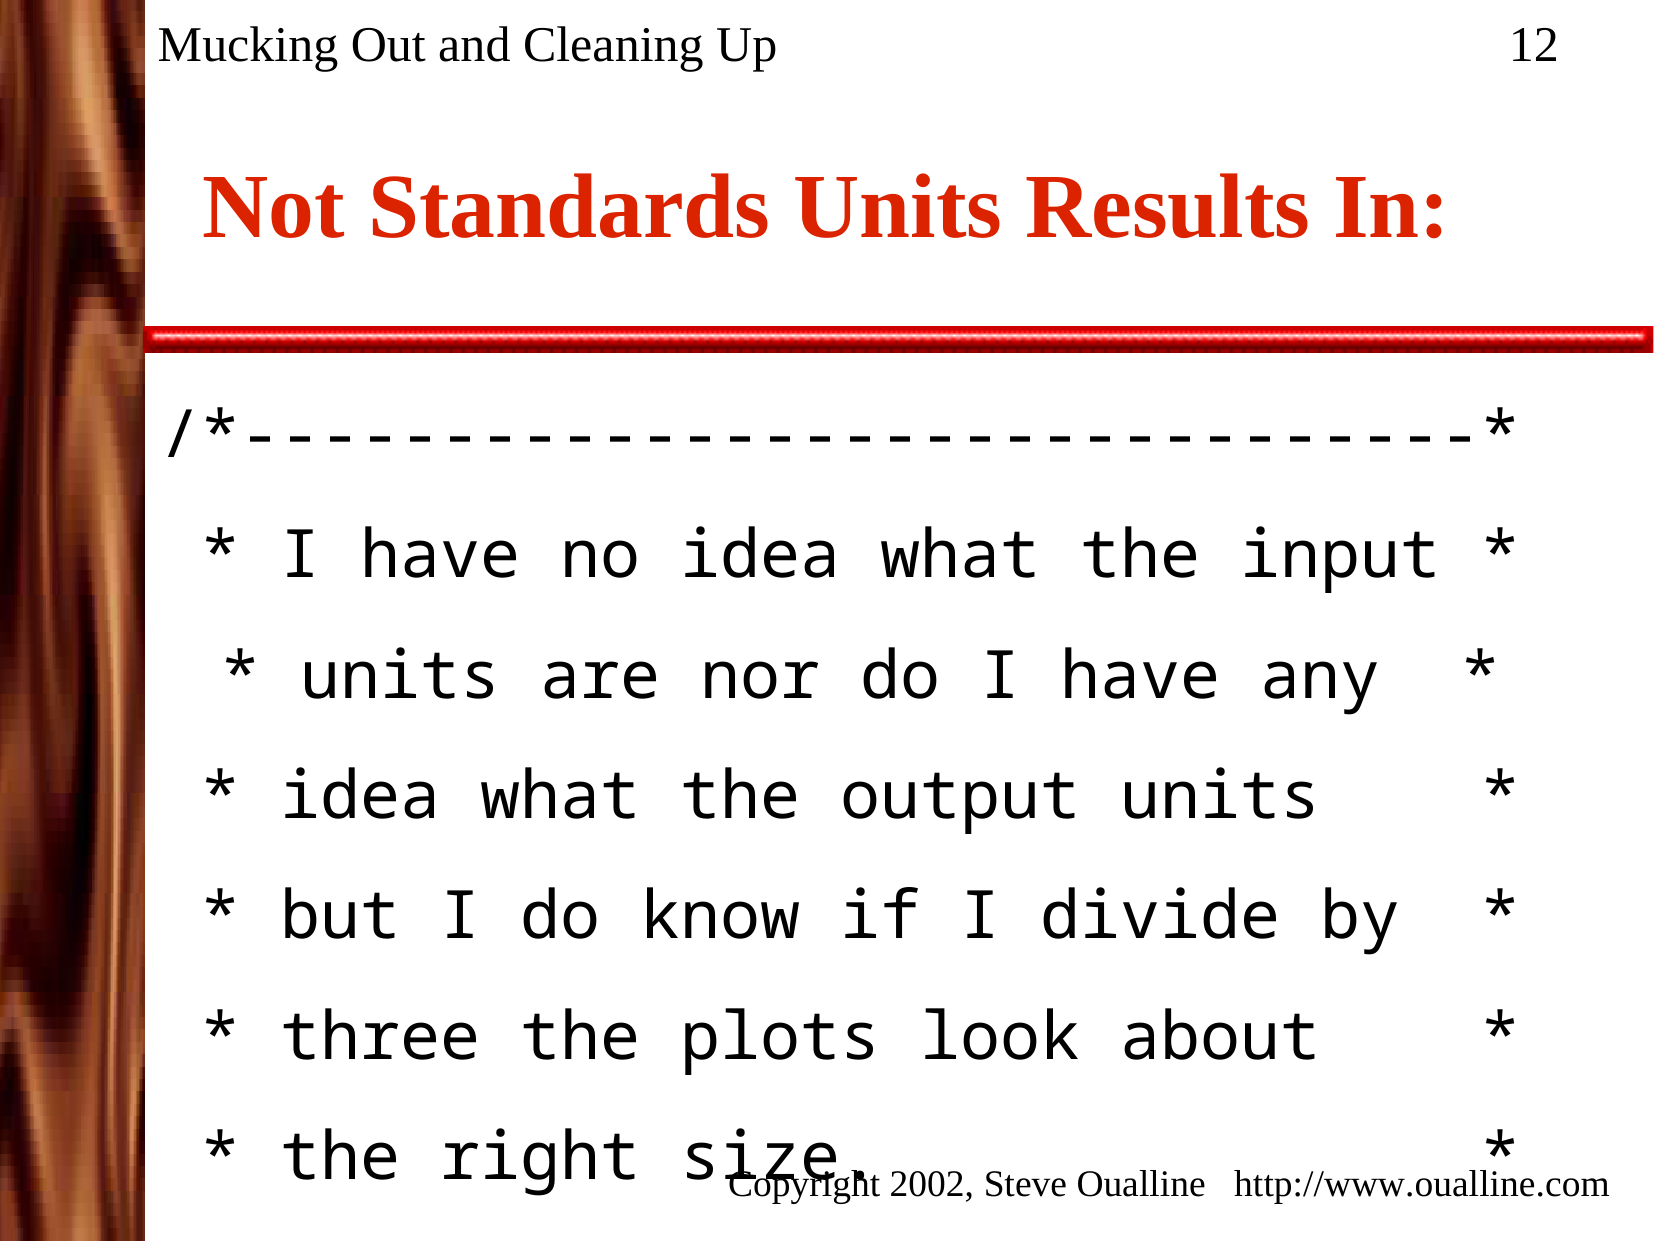

# Not Standards Units Results In:
/*-------------------------------*
 * I have no idea what the input *
 * units are nor do I have any *
 * idea what the output units *
 * but I do know if I divide by *
 * three the plots look about *
 * the right size. *
 *-------------------------------*/